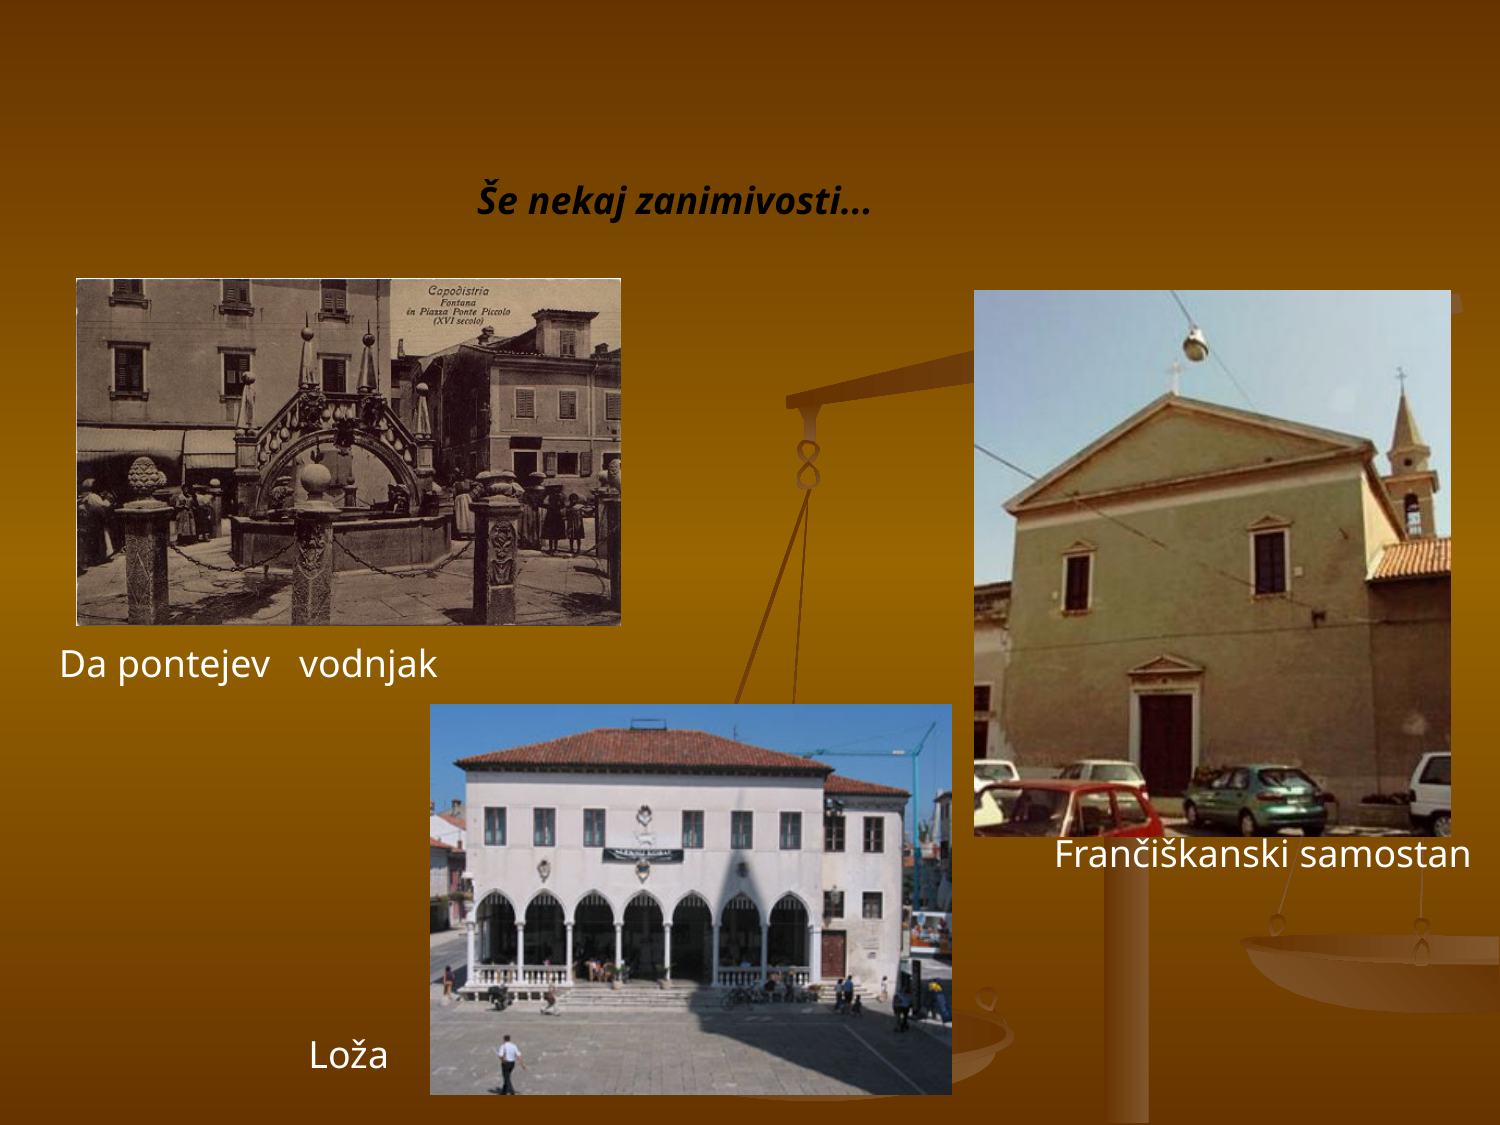

#
Še nekaj zanimivosti...
Da pontejev vodnjak
Frančiškanski samostan
 Loža